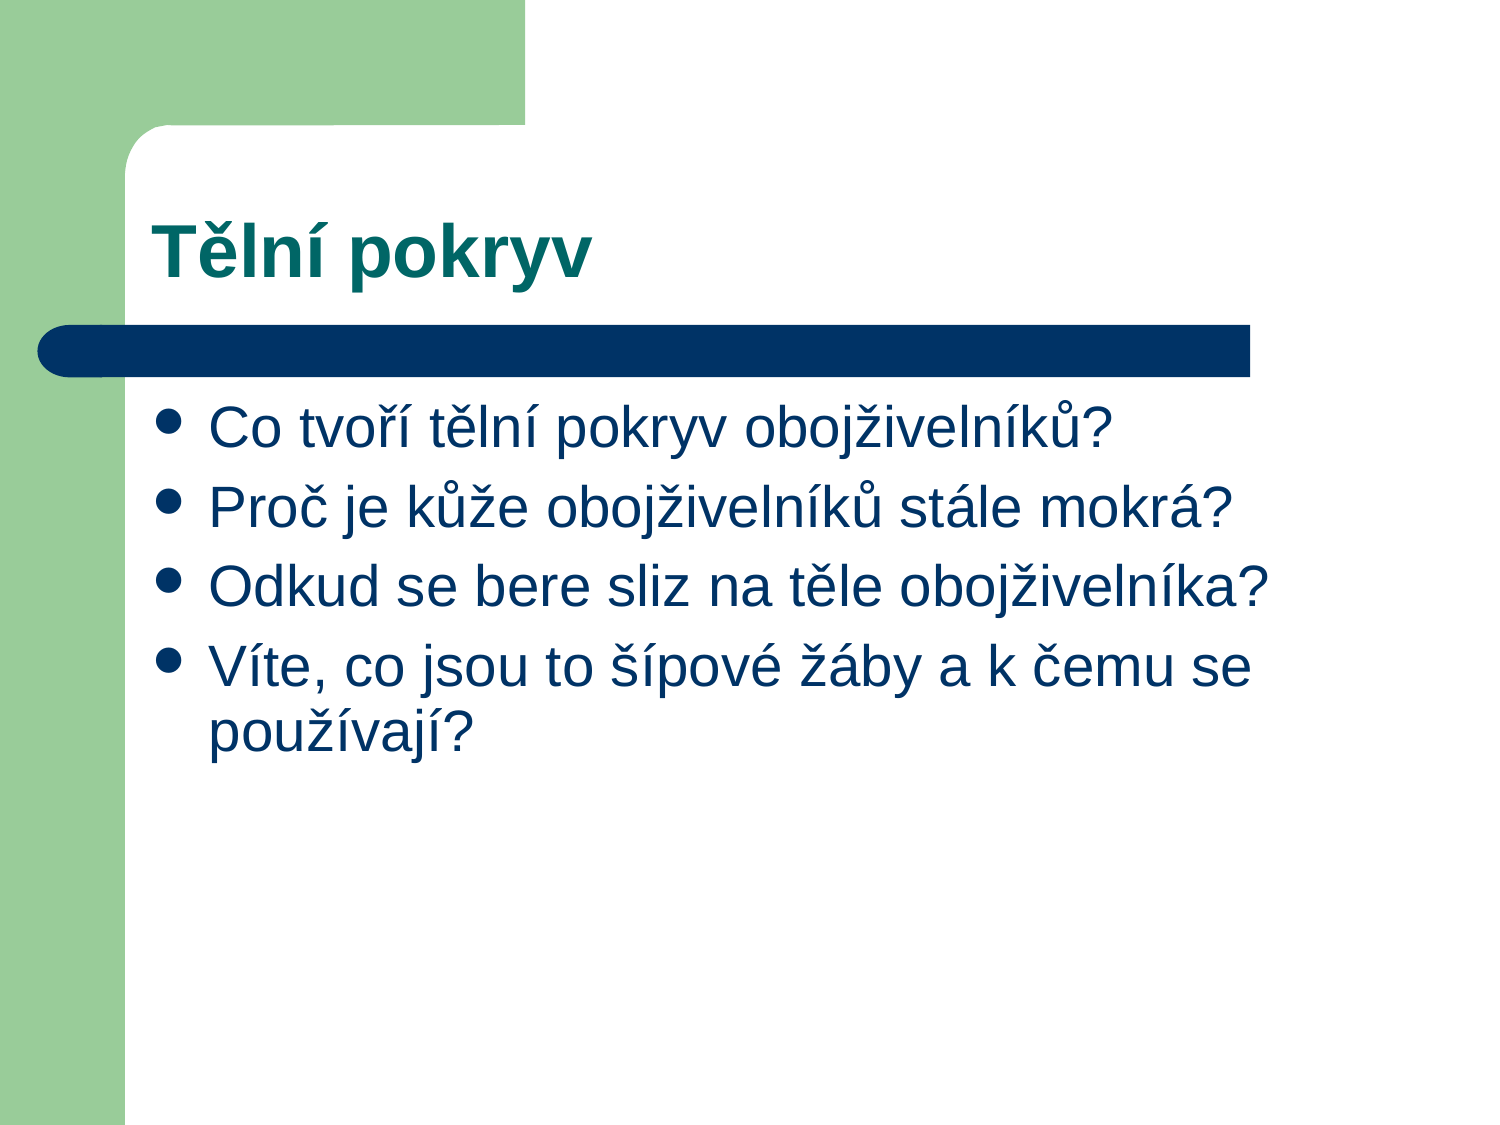

# Tělní pokryv
Co tvoří tělní pokryv obojživelníků?
Proč je kůže obojživelníků stále mokrá?
Odkud se bere sliz na těle obojživelníka?
Víte, co jsou to šípové žáby a k čemu se používají?